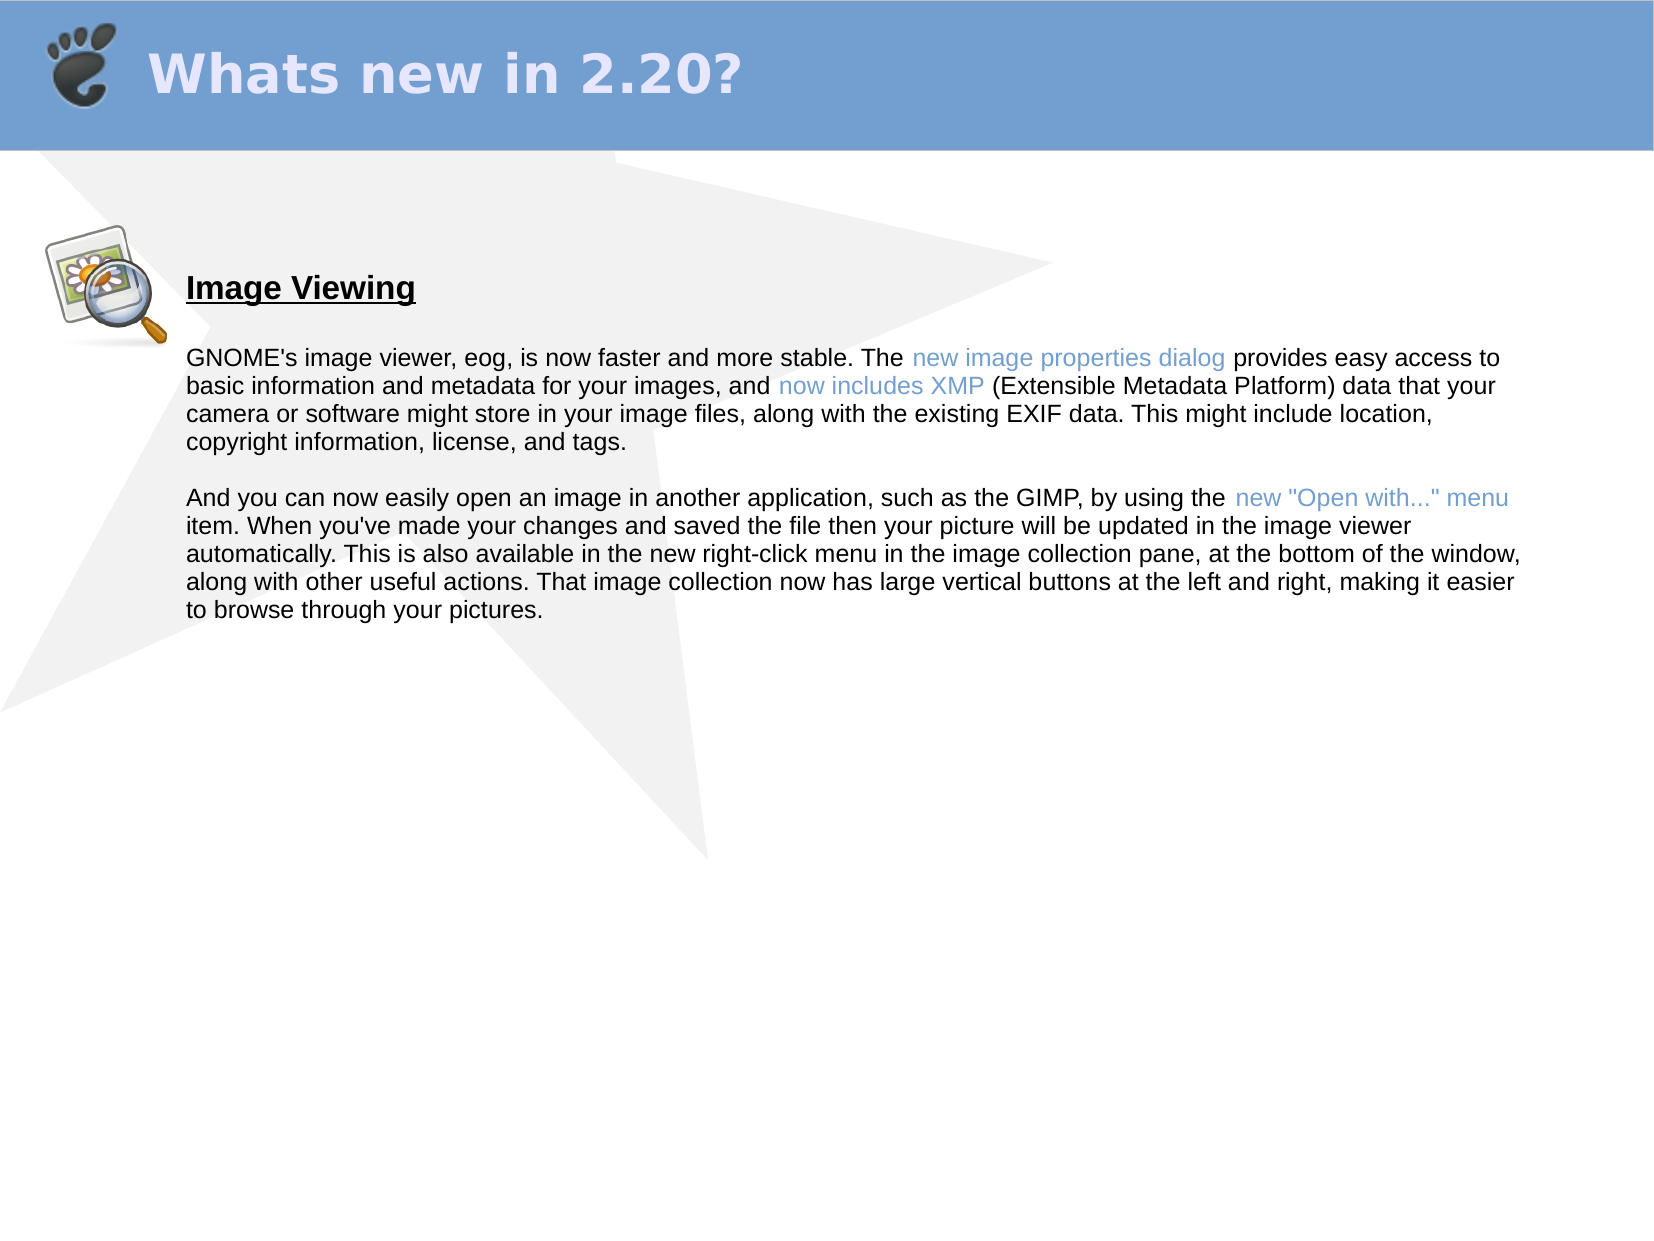

Whats new in 2.20?
#
Image Viewing
GNOME's image viewer, eog, is now faster and more stable. The new image properties dialog provides easy access to basic information and metadata for your images, and now includes XMP (Extensible Metadata Platform) data that your camera or software might store in your image files, along with the existing EXIF data. This might include location, copyright information, license, and tags.
And you can now easily open an image in another application, such as the GIMP, by using the new "Open with..." menu item. When you've made your changes and saved the file then your picture will be updated in the image viewer automatically. This is also available in the new right-click menu in the image collection pane, at the bottom of the window, along with other useful actions. That image collection now has large vertical buttons at the left and right, making it easier to browse through your pictures.